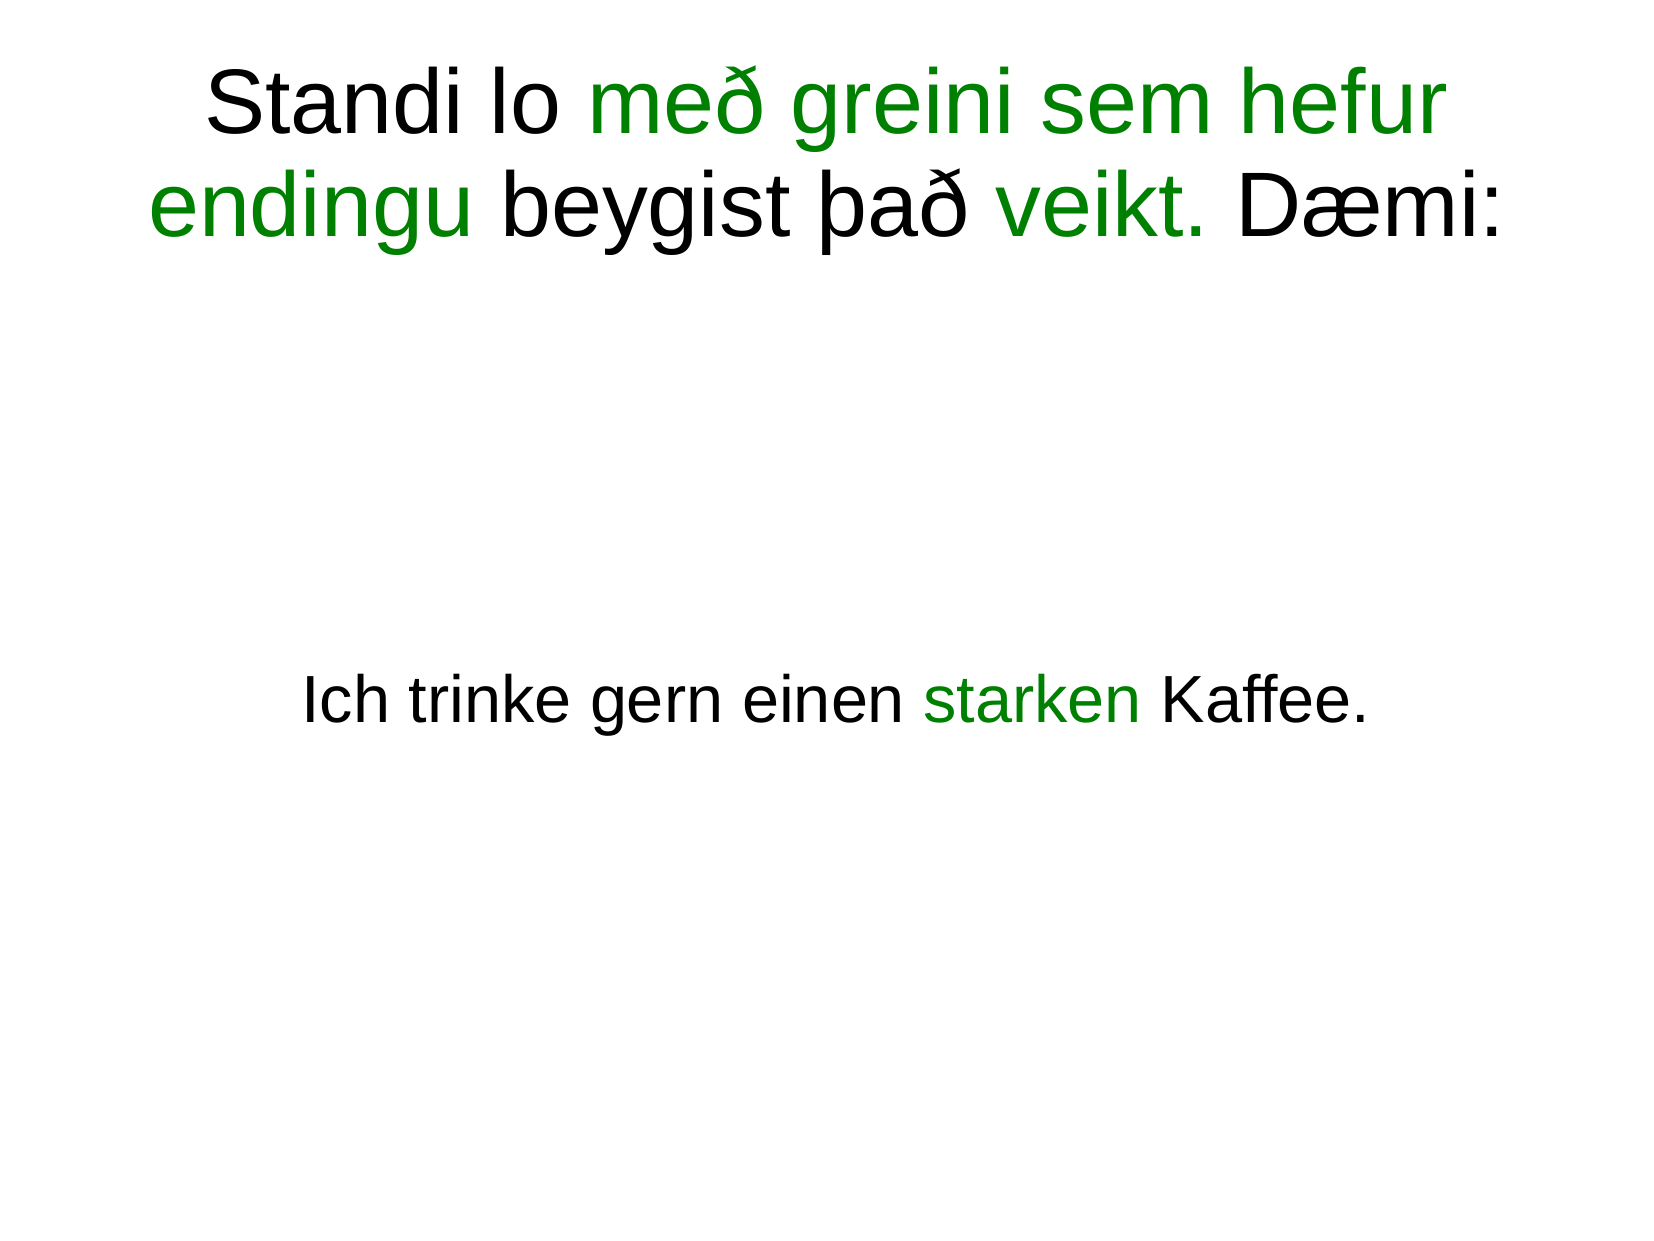

# Standi lo með greini sem hefur endingu beygist það veikt. Dæmi:
 Ich trinke gern einen starken Kaffee.